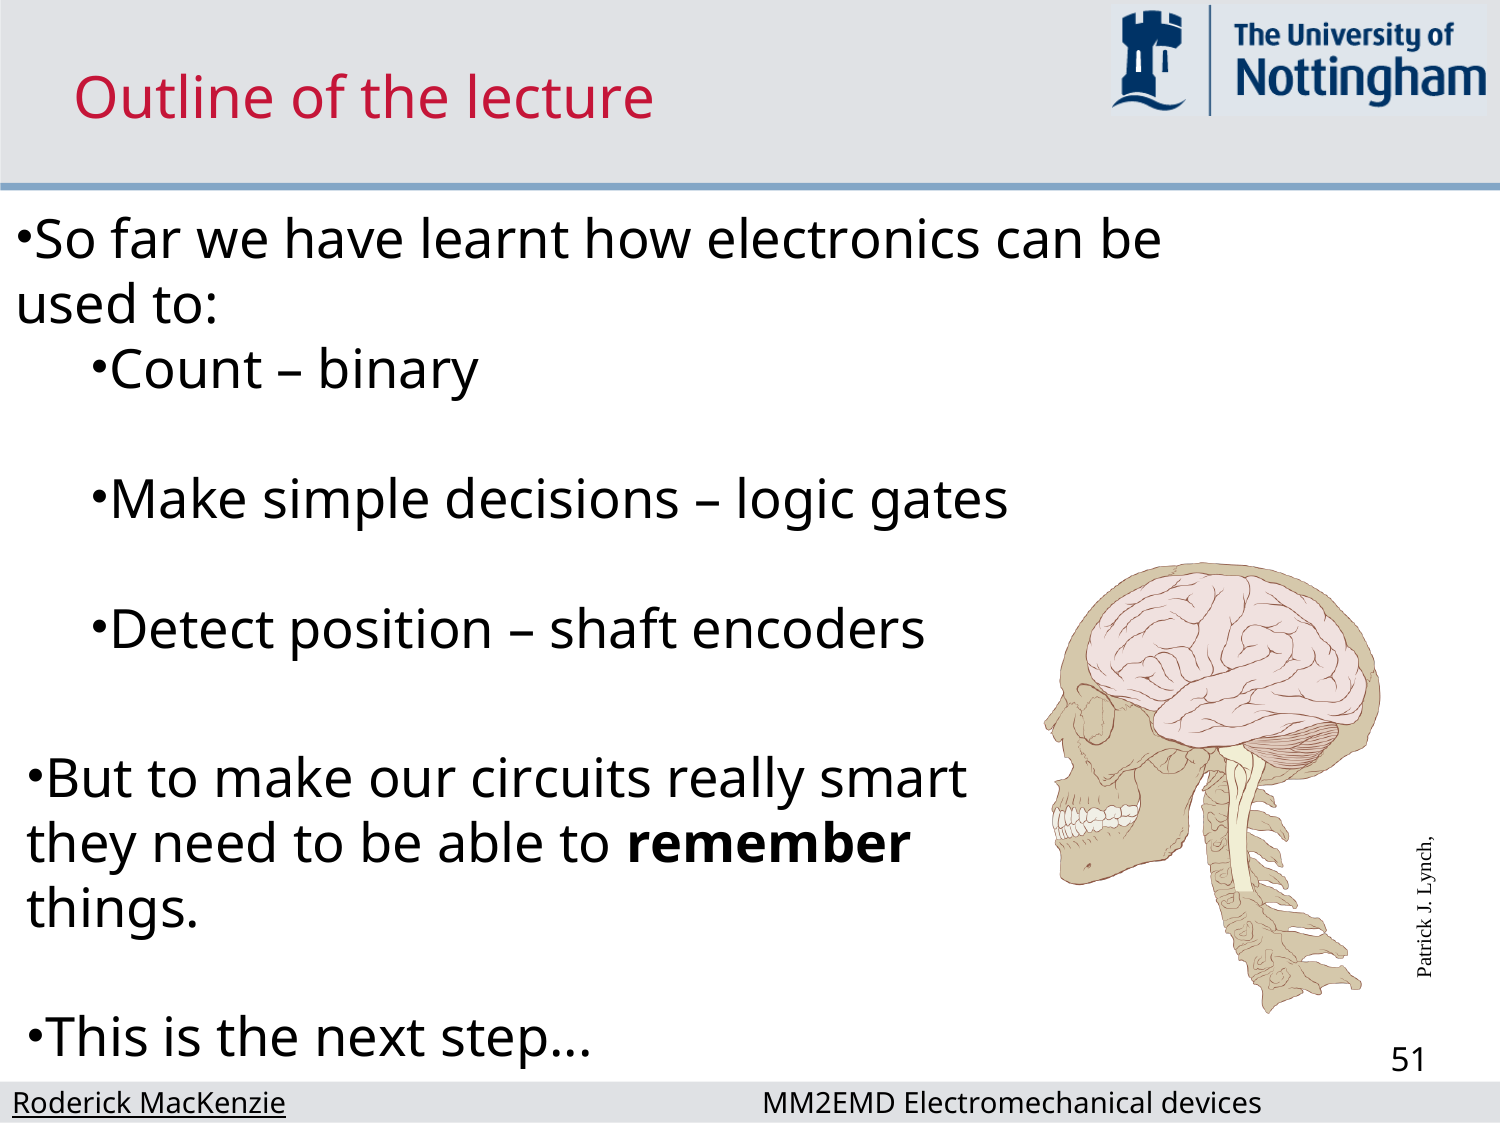

# Outline of the lecture
So far we have learnt how electronics can be used to:
Count – binary
Make simple decisions – logic gates
Detect position – shaft encoders
But to make our circuits really smart they need to be able to remember things.
This is the next step...
Patrick J. Lynch,